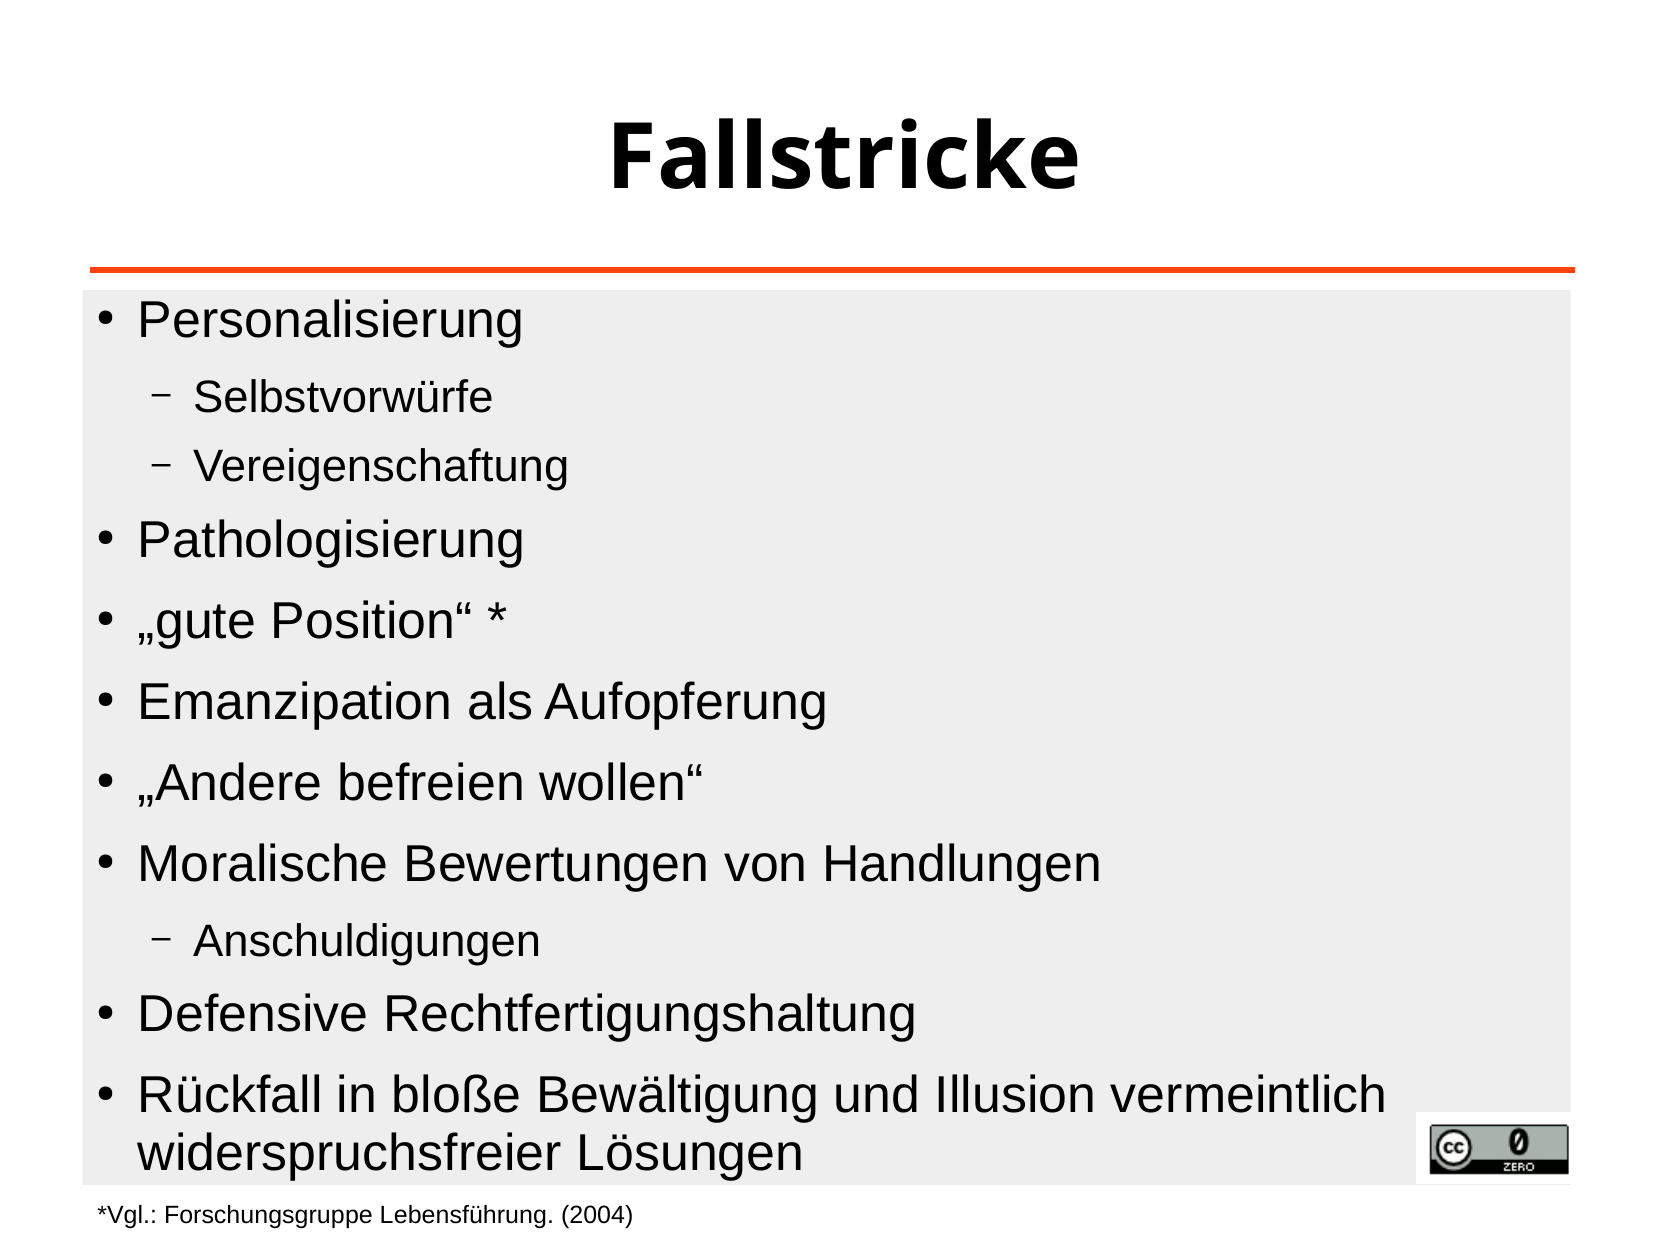

# Fallstricke
Personalisierung
Selbstvorwürfe
Vereigenschaftung
Pathologisierung
„gute Position“ *
Emanzipation als Aufopferung
„Andere befreien wollen“
Moralische Bewertungen von Handlungen
Anschuldigungen
Defensive Rechtfertigungshaltung
Rückfall in bloße Bewältigung und Illusion vermeintlich widerspruchsfreier Lösungen
*Vgl.: Forschungsgruppe Lebensführung. (2004)